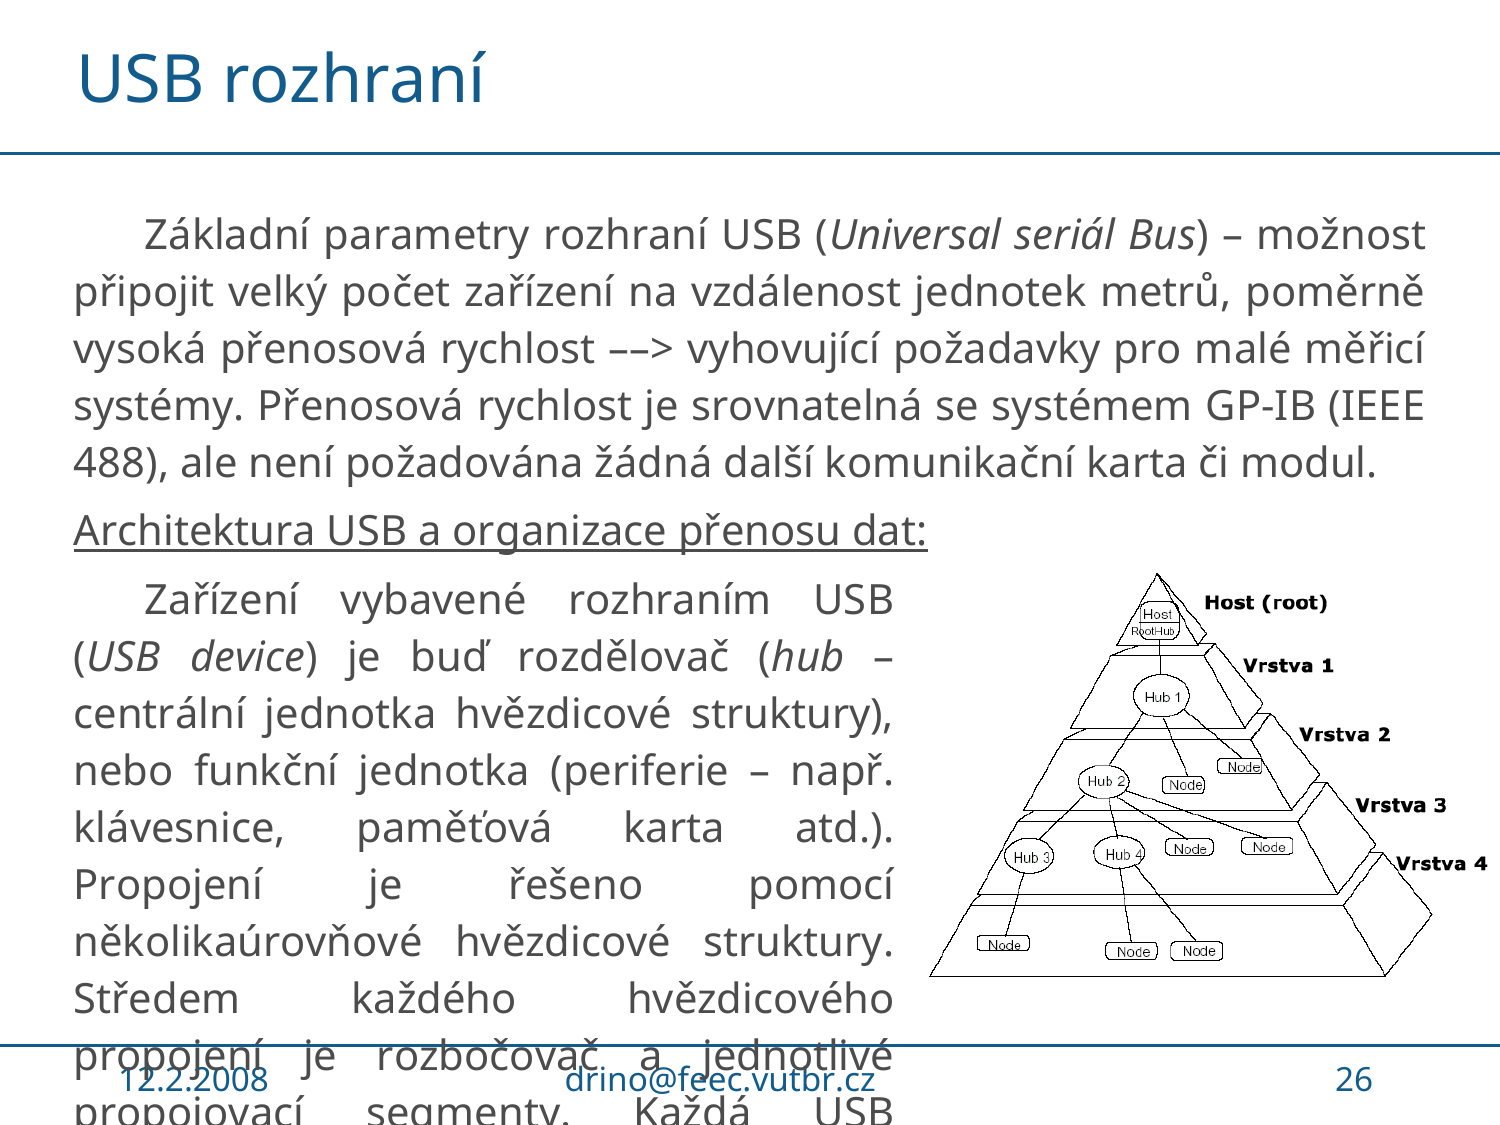

# USB rozhraní
Základní parametry rozhraní USB (Universal seriál Bus) – možnost připojit velký počet zařízení na vzdálenost jednotek metrů, poměrně vysoká přenosová rychlost ––> vyhovující požadavky pro malé měřicí systémy. Přenosová rychlost je srovnatelná se systémem GP-IB (IEEE 488), ale není požadována žádná další komunikační karta či modul.
Architektura USB a organizace přenosu dat:
Zařízení vybavené rozhraním USB (USB device) je buď rozdělovač (hub – centrální jednotka hvězdicové struktury), nebo funkční jednotka (periferie – např. klávesnice, paměťová karta atd.). Propojení je řešeno pomocí několikaúrovňové hvězdicové struktury. Středem každého hvězdicového propojení je rozbočovač a jednotlivé propojovací segmenty. Každá USB zařízení má svoji USB adresu.
12.2.2008
drino@feec.vutbr.cz